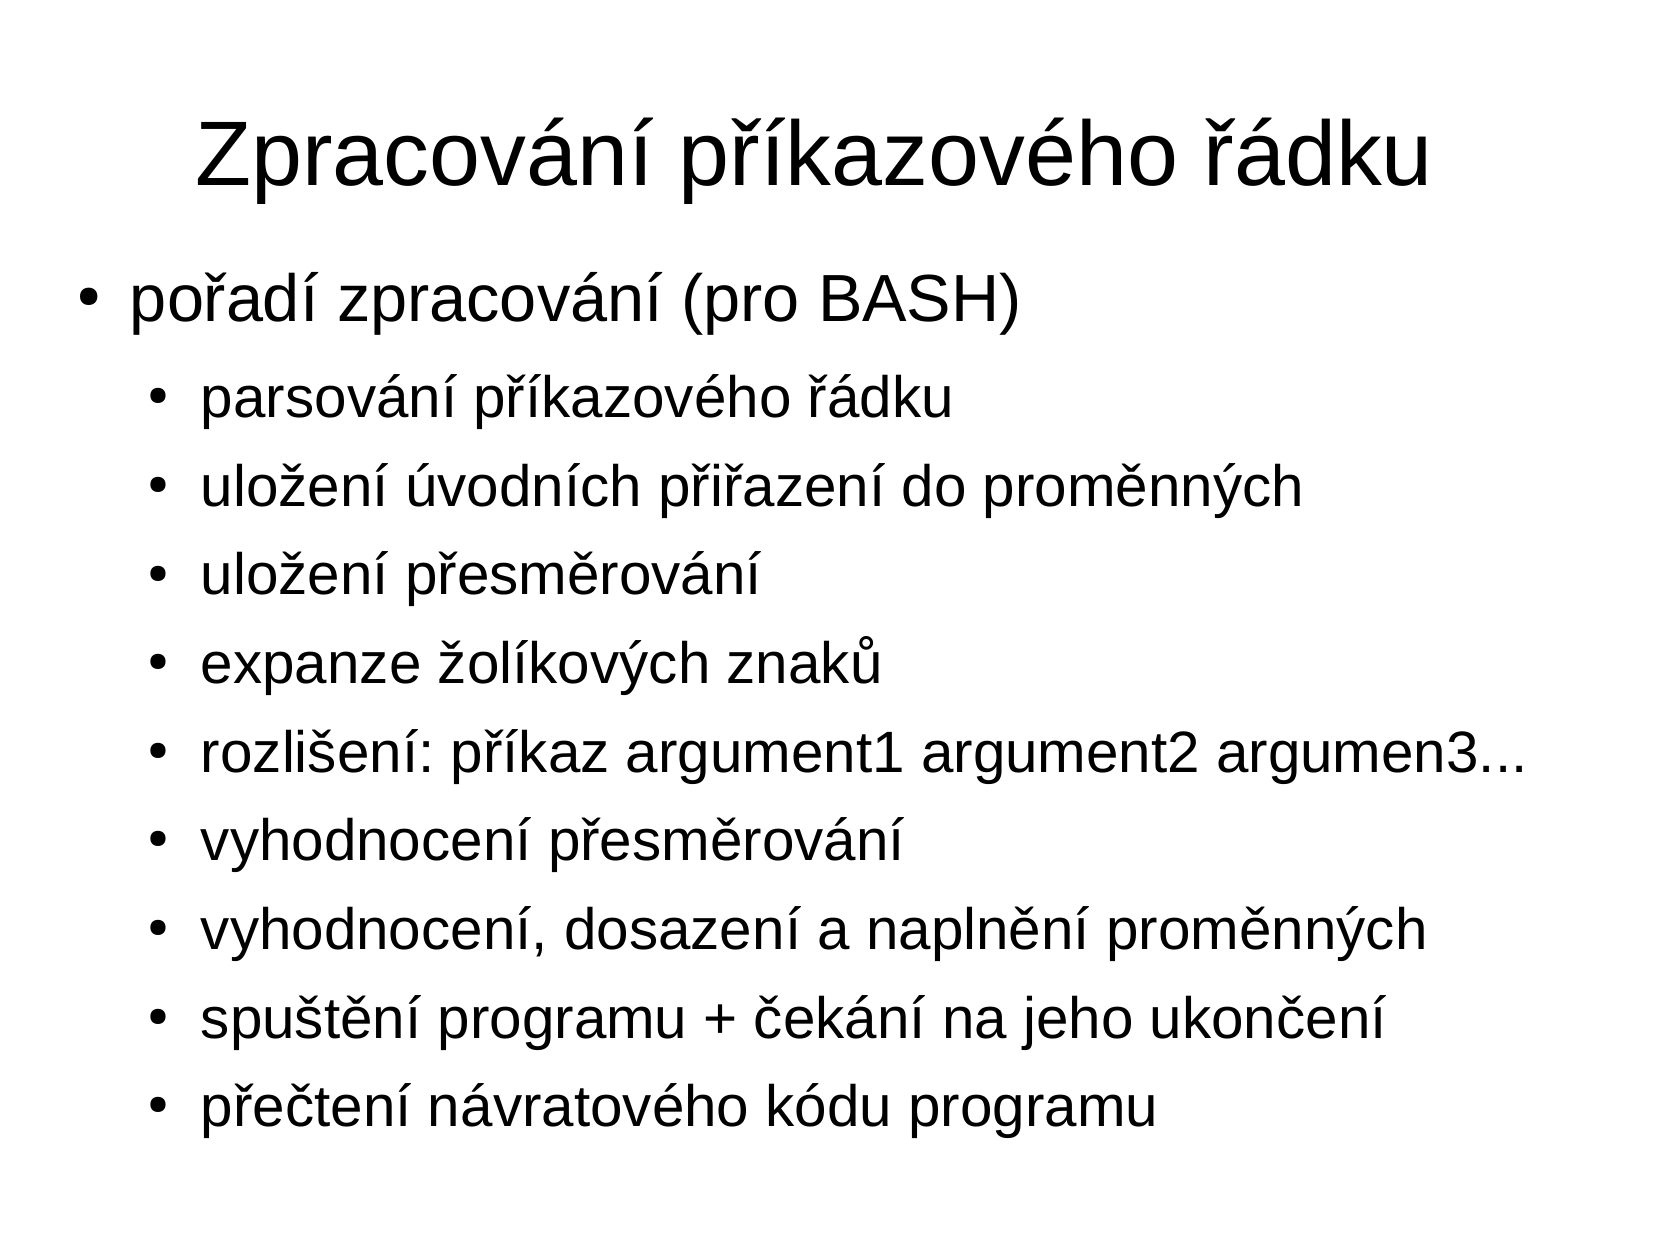

# Zpracování příkazového řádku
pořadí zpracování (pro BASH)
parsování příkazového řádku
uložení úvodních přiřazení do proměnných
uložení přesměrování
expanze žolíkových znaků
rozlišení: příkaz argument1 argument2 argumen3...
vyhodnocení přesměrování
vyhodnocení, dosazení a naplnění proměnných
spuštění programu + čekání na jeho ukončení
přečtení návratového kódu programu